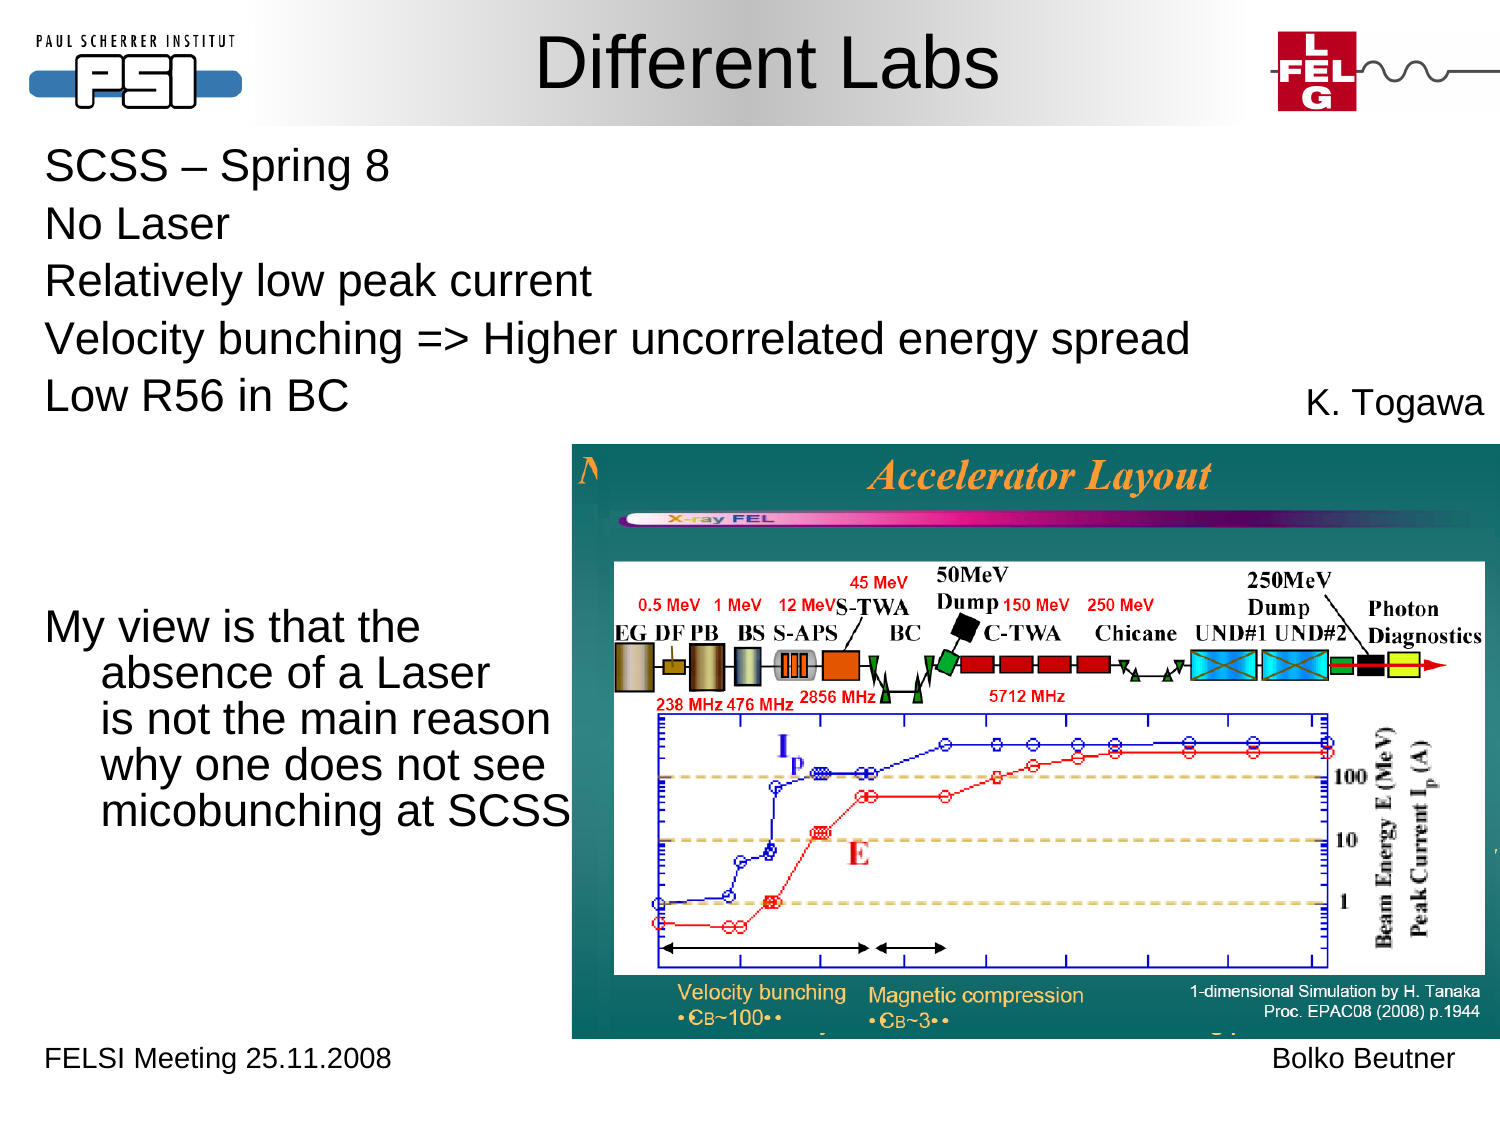

# Different Labs
SCSS – Spring 8
No Laser
Relatively low peak current
Velocity bunching => Higher uncorrelated energy spread
Low R56 in BC
My view is that the
absence of a Laser
is not the main reason
why one does not see
micobunching at SCSS
K. Togawa
FELSI Meeting 25.11.2008
Bolko Beutner